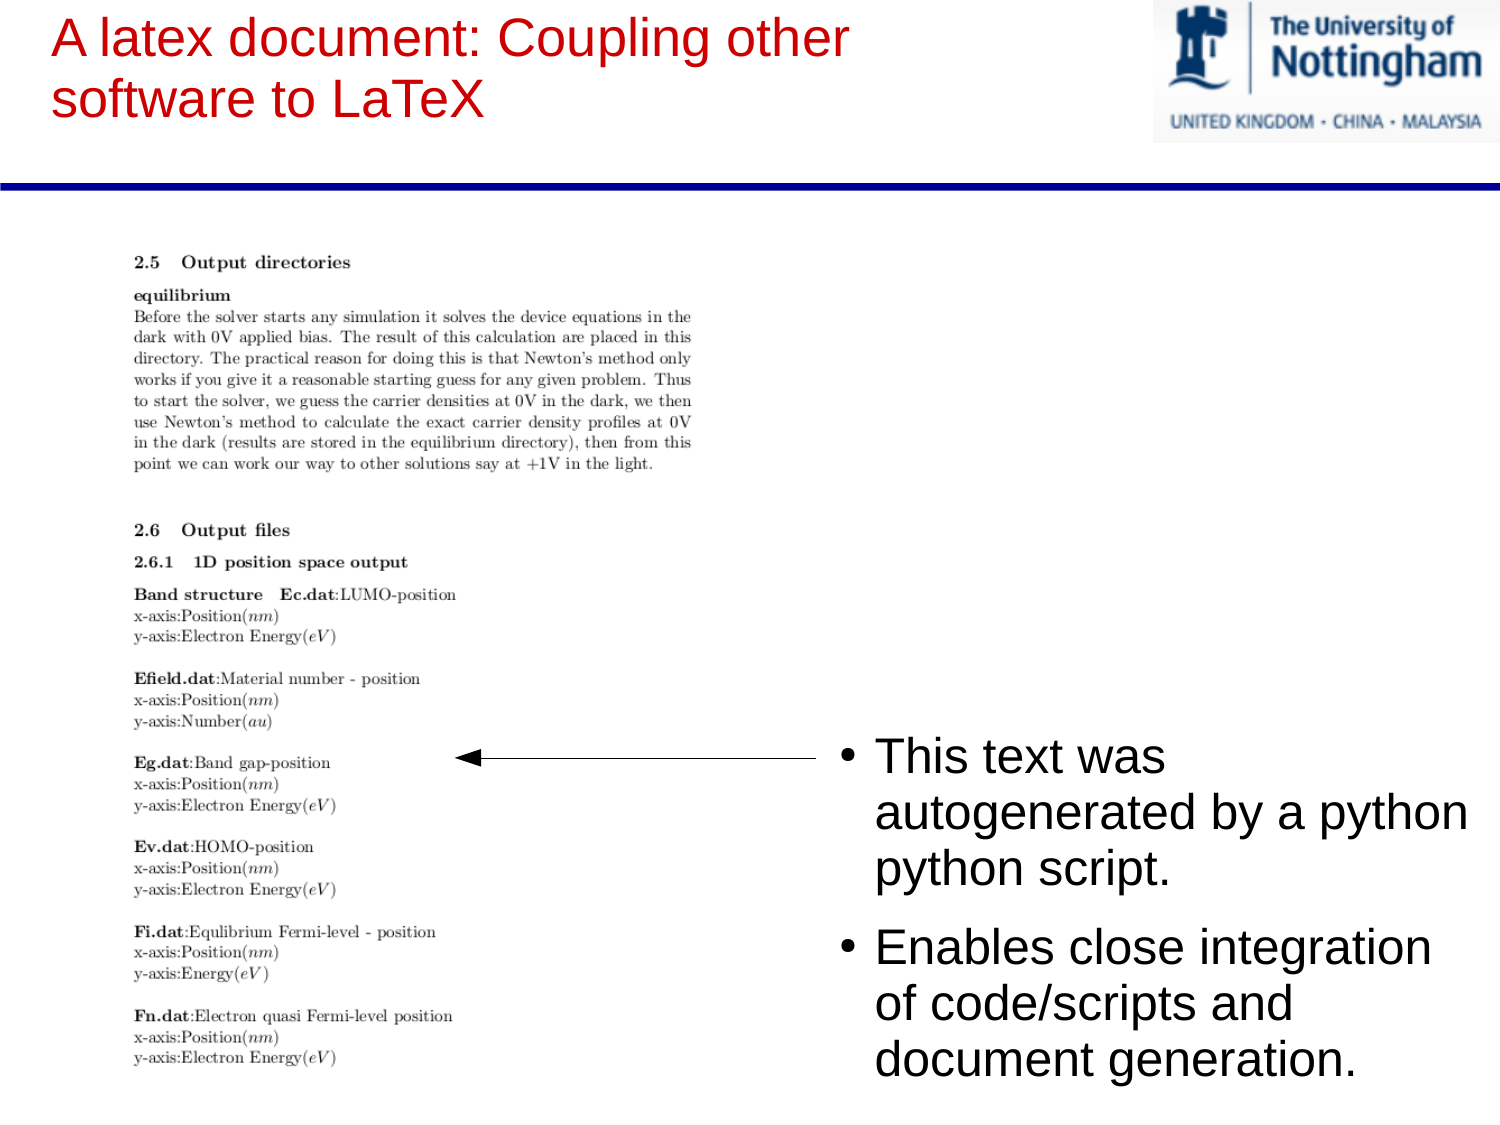

A latex document: Coupling other software to LaTeX
This text was autogenerated by a python python script.
Enables close integration of code/scripts and document generation.